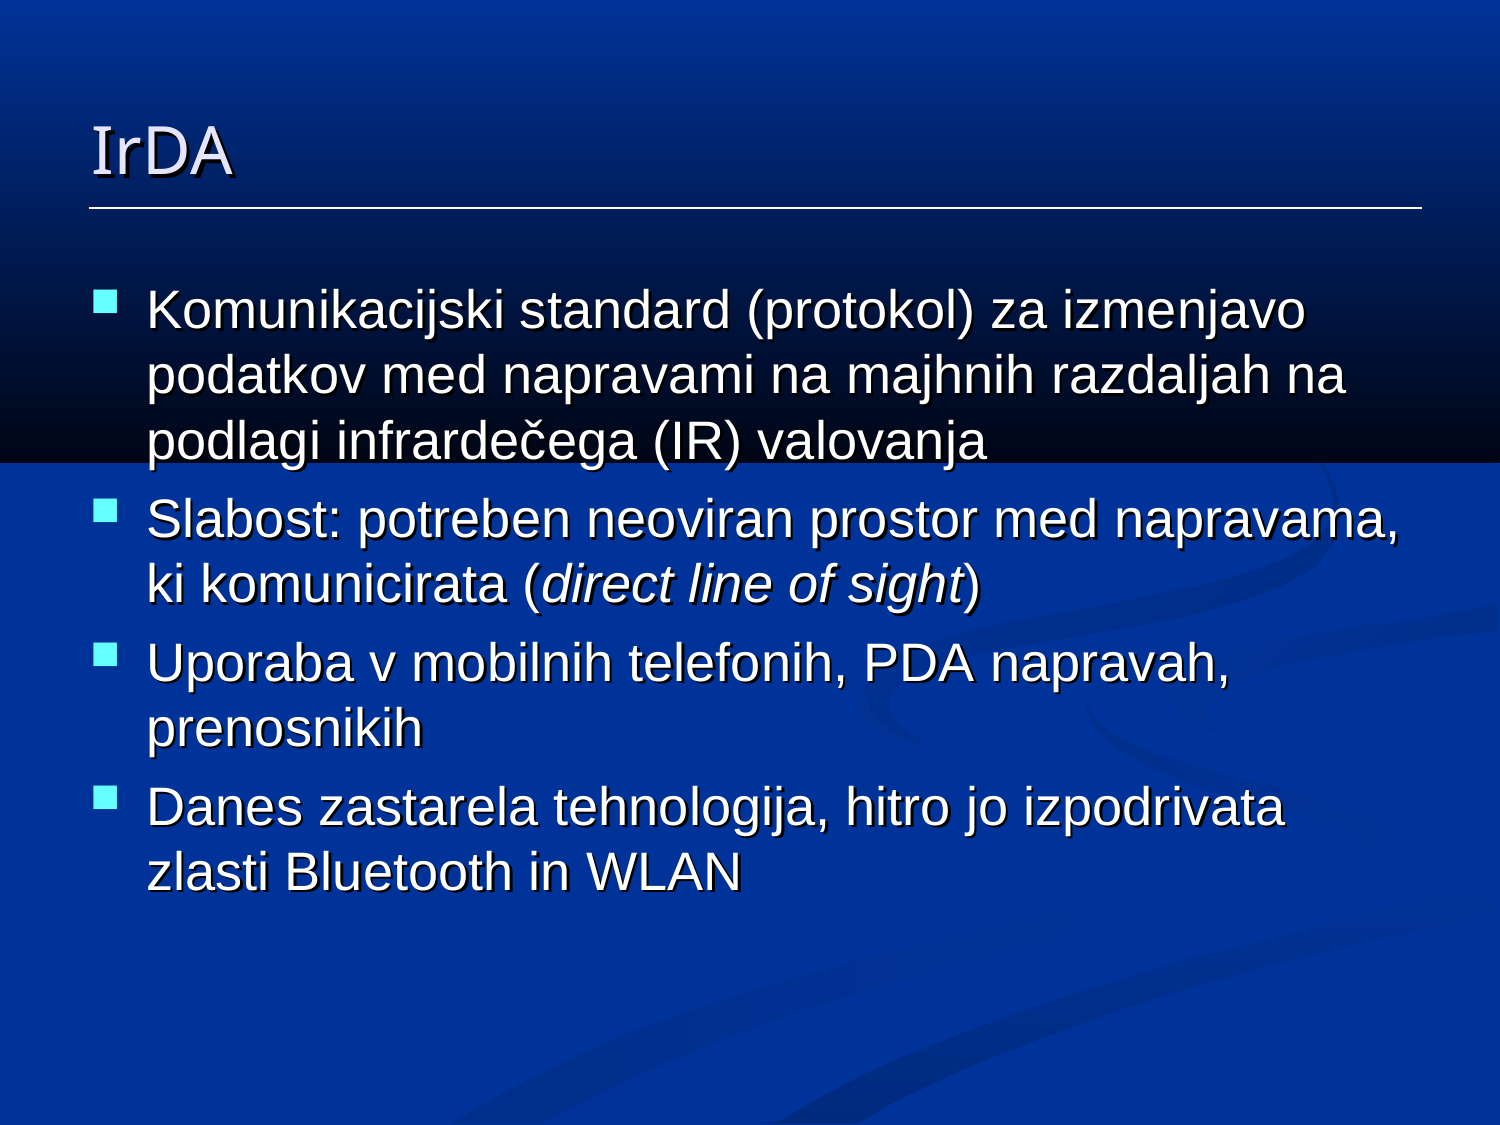

IrDA
# Komunikacijski standard (protokol) za izmenjavo podatkov med napravami na majhnih razdaljah na podlagi infrardečega (IR) valovanja
Slabost: potreben neoviran prostor med napravama, ki komunicirata (direct line of sight)
Uporaba v mobilnih telefonih, PDA napravah, prenosnikih
Danes zastarela tehnologija, hitro jo izpodrivata zlasti Bluetooth in WLAN